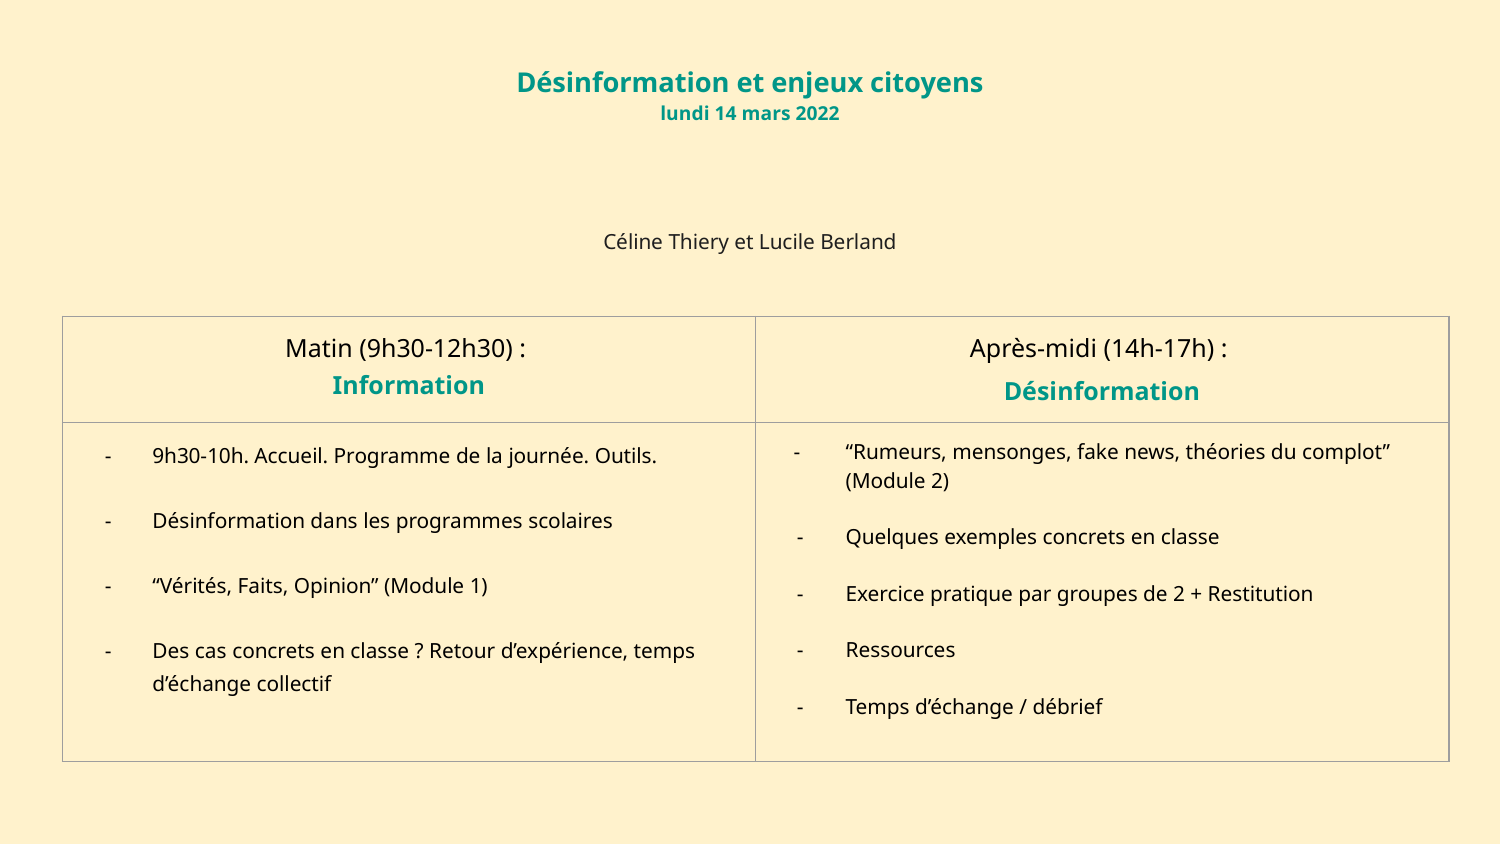

# Désinformation et enjeux citoyens lundi 14 mars 2022
Céline Thiery et Lucile Berland
| Matin (9h30-12h30) : Information | Après-midi (14h-17h) : Désinformation |
| --- | --- |
| 9h30-10h. Accueil. Programme de la journée. Outils. Désinformation dans les programmes scolaires “Vérités, Faits, Opinion” (Module 1) Des cas concrets en classe ? Retour d’expérience, temps d’échange collectif | “Rumeurs, mensonges, fake news, théories du complot” (Module 2) Quelques exemples concrets en classe Exercice pratique par groupes de 2 + Restitution Ressources Temps d’échange / débrief |